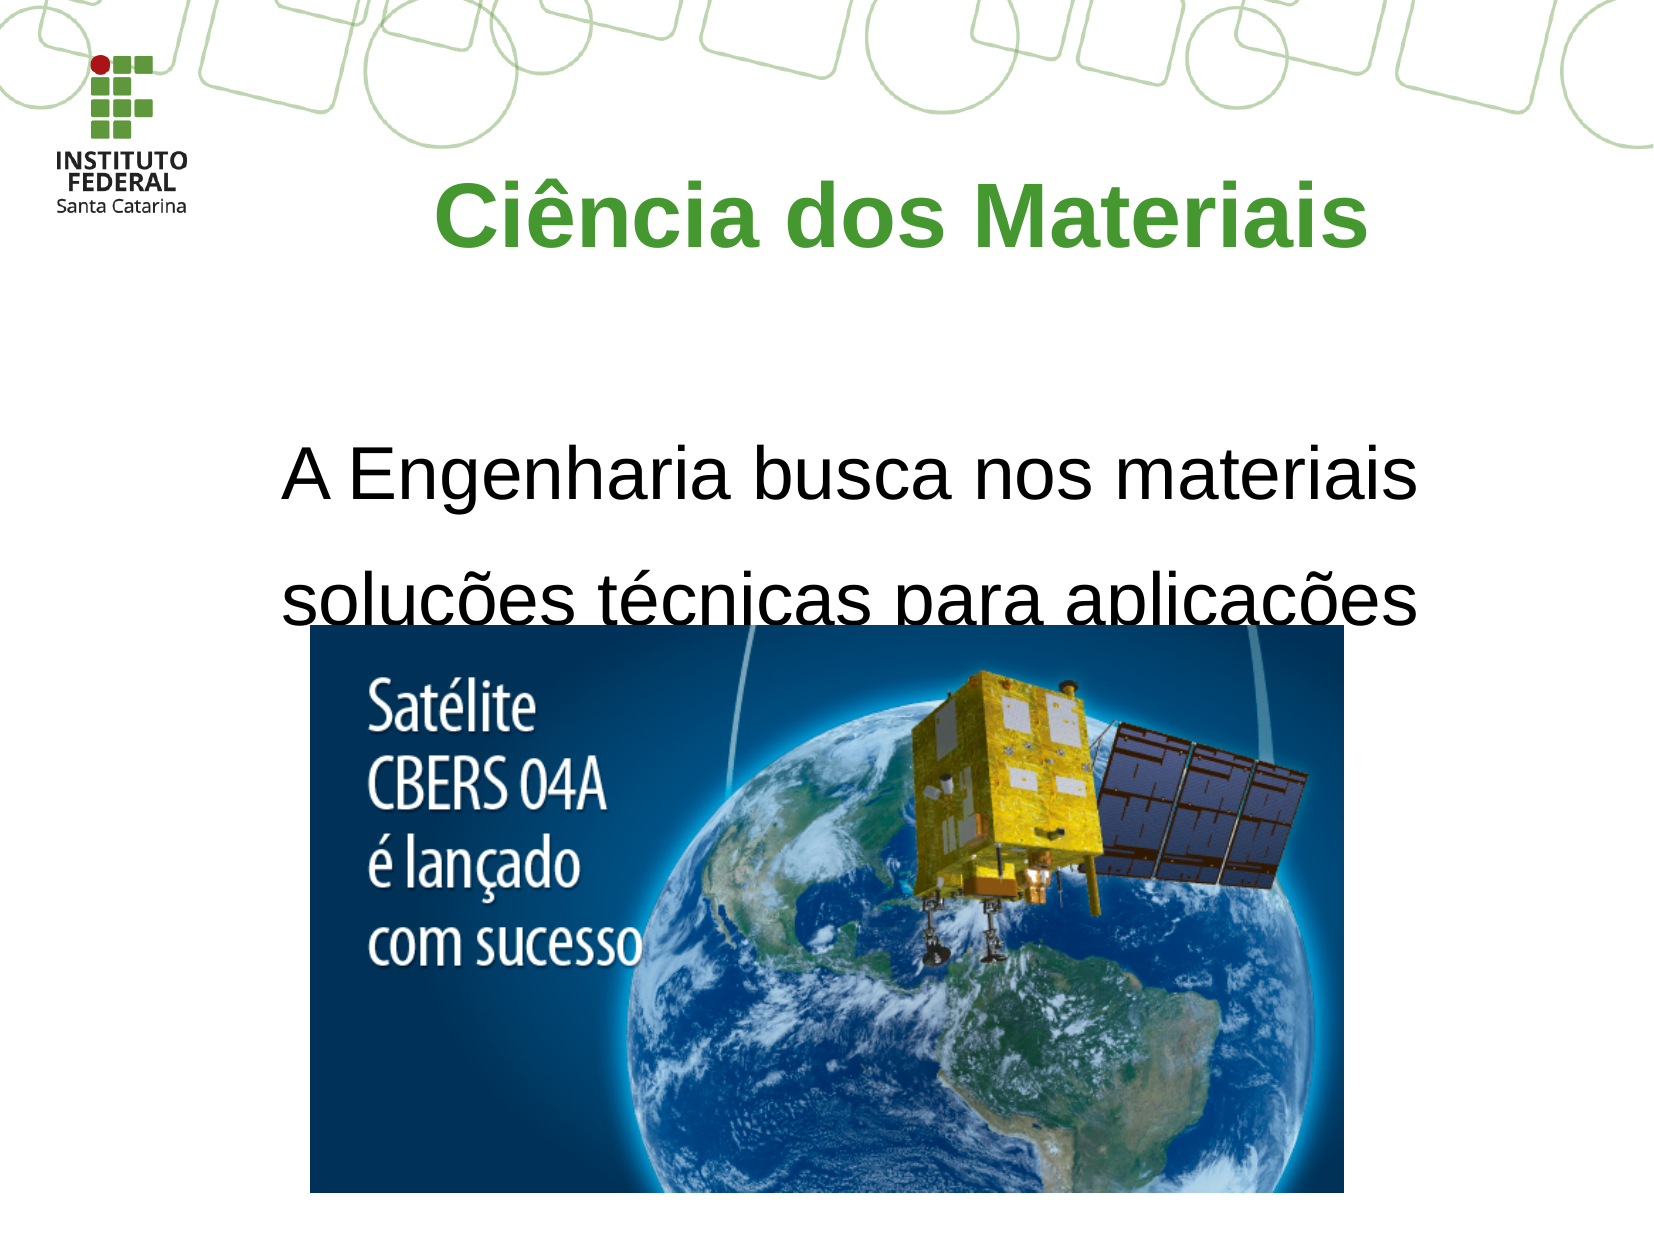

# Ciência dos Materiais
A Engenharia busca nos materiais soluções técnicas para aplicações práticas.